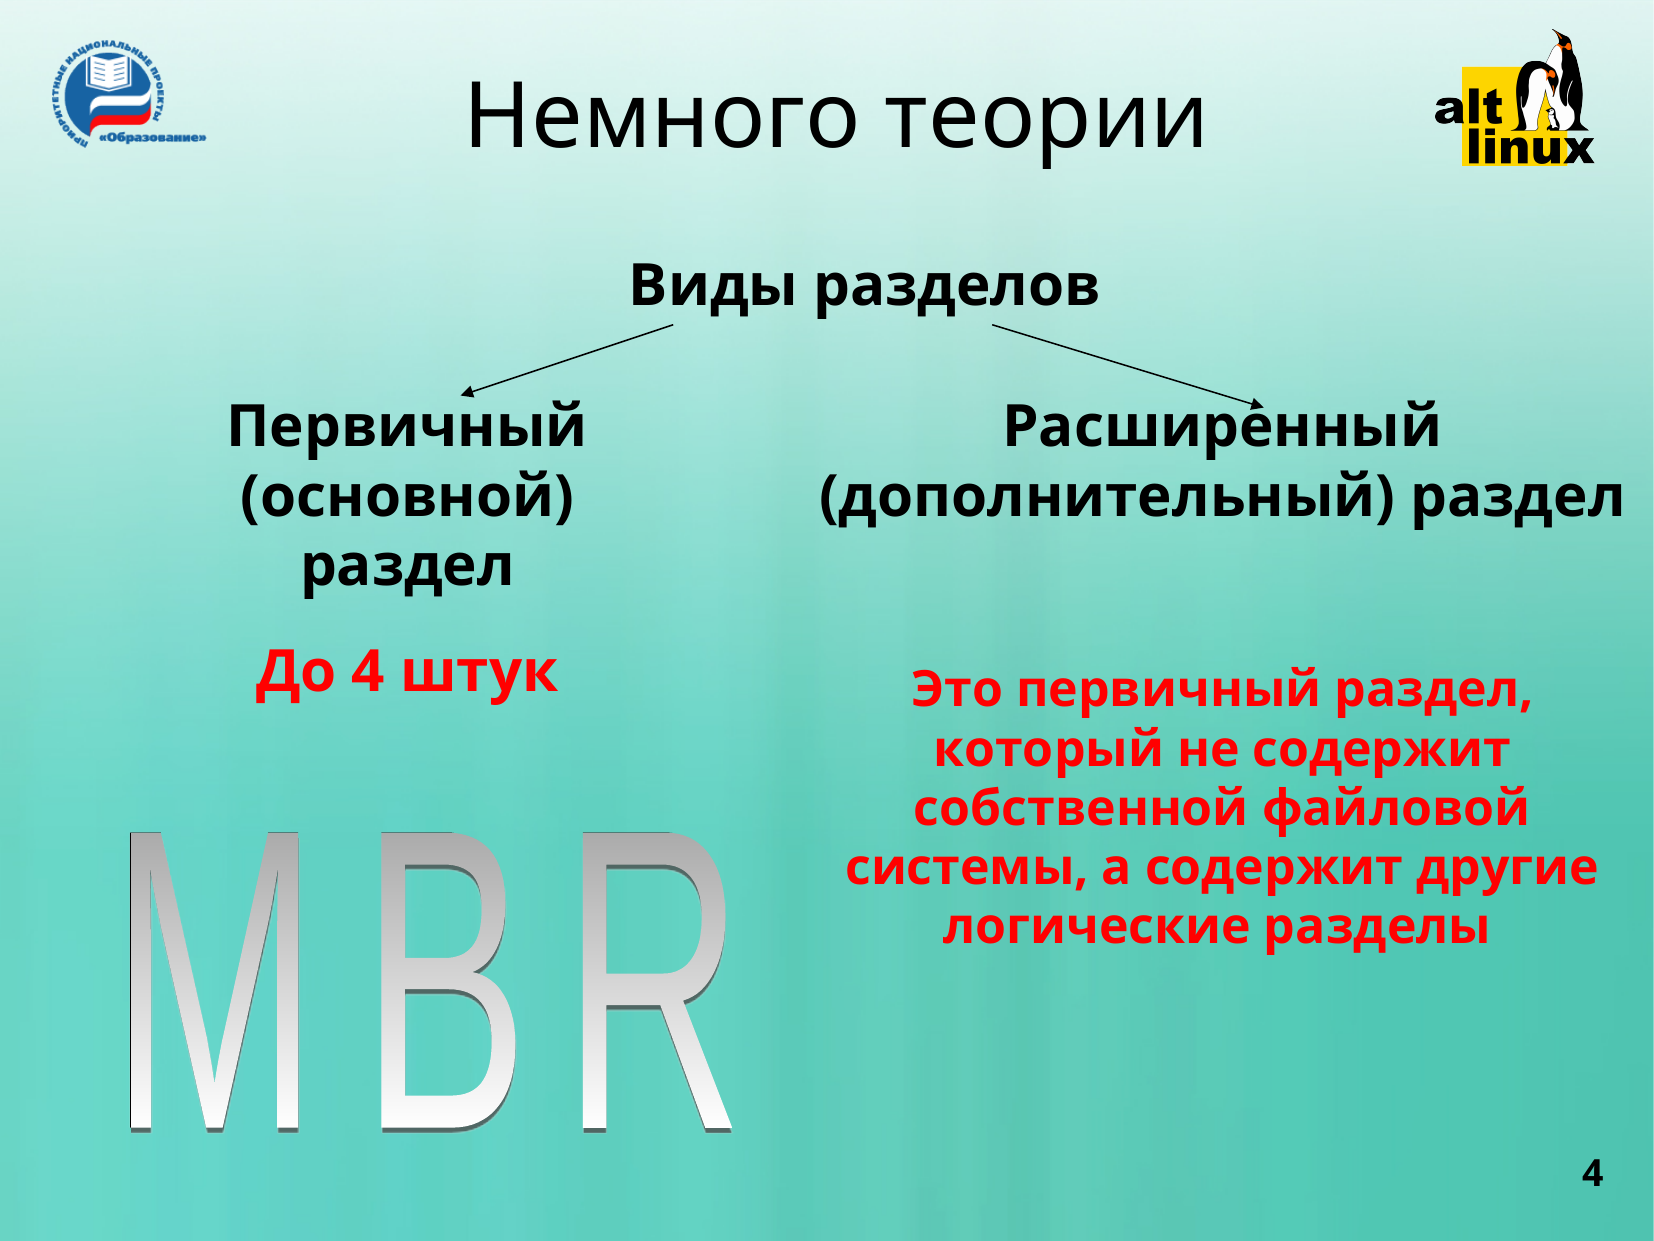

# Немного теории
Виды разделов
Первичный (основной) раздел
До 4 штук
Расширенный (дополнительный) раздел
Это первичный раздел, который не содержит собственной файловой системы, а содержит другие логические разделы
MBR